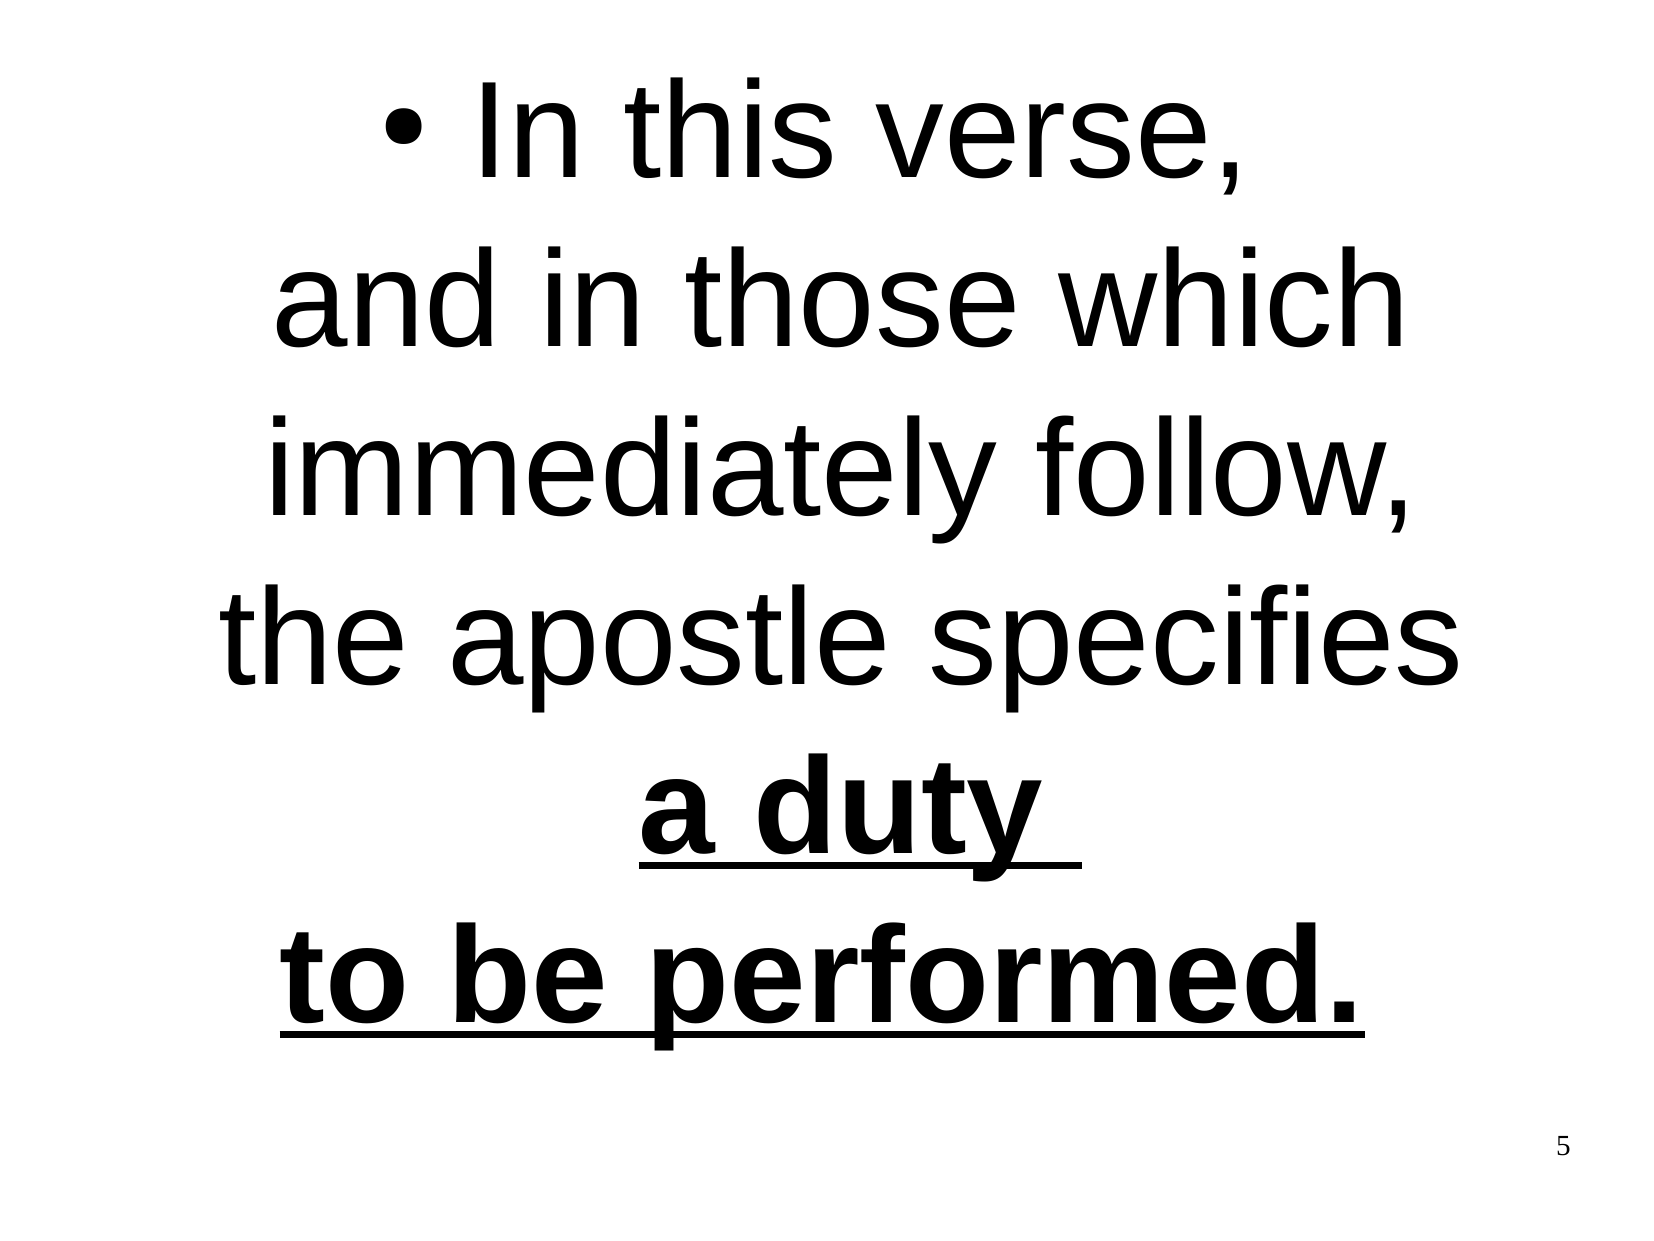

# In this verse, and in those which immediately follow, the apostle specifies a duty to be performed.
5